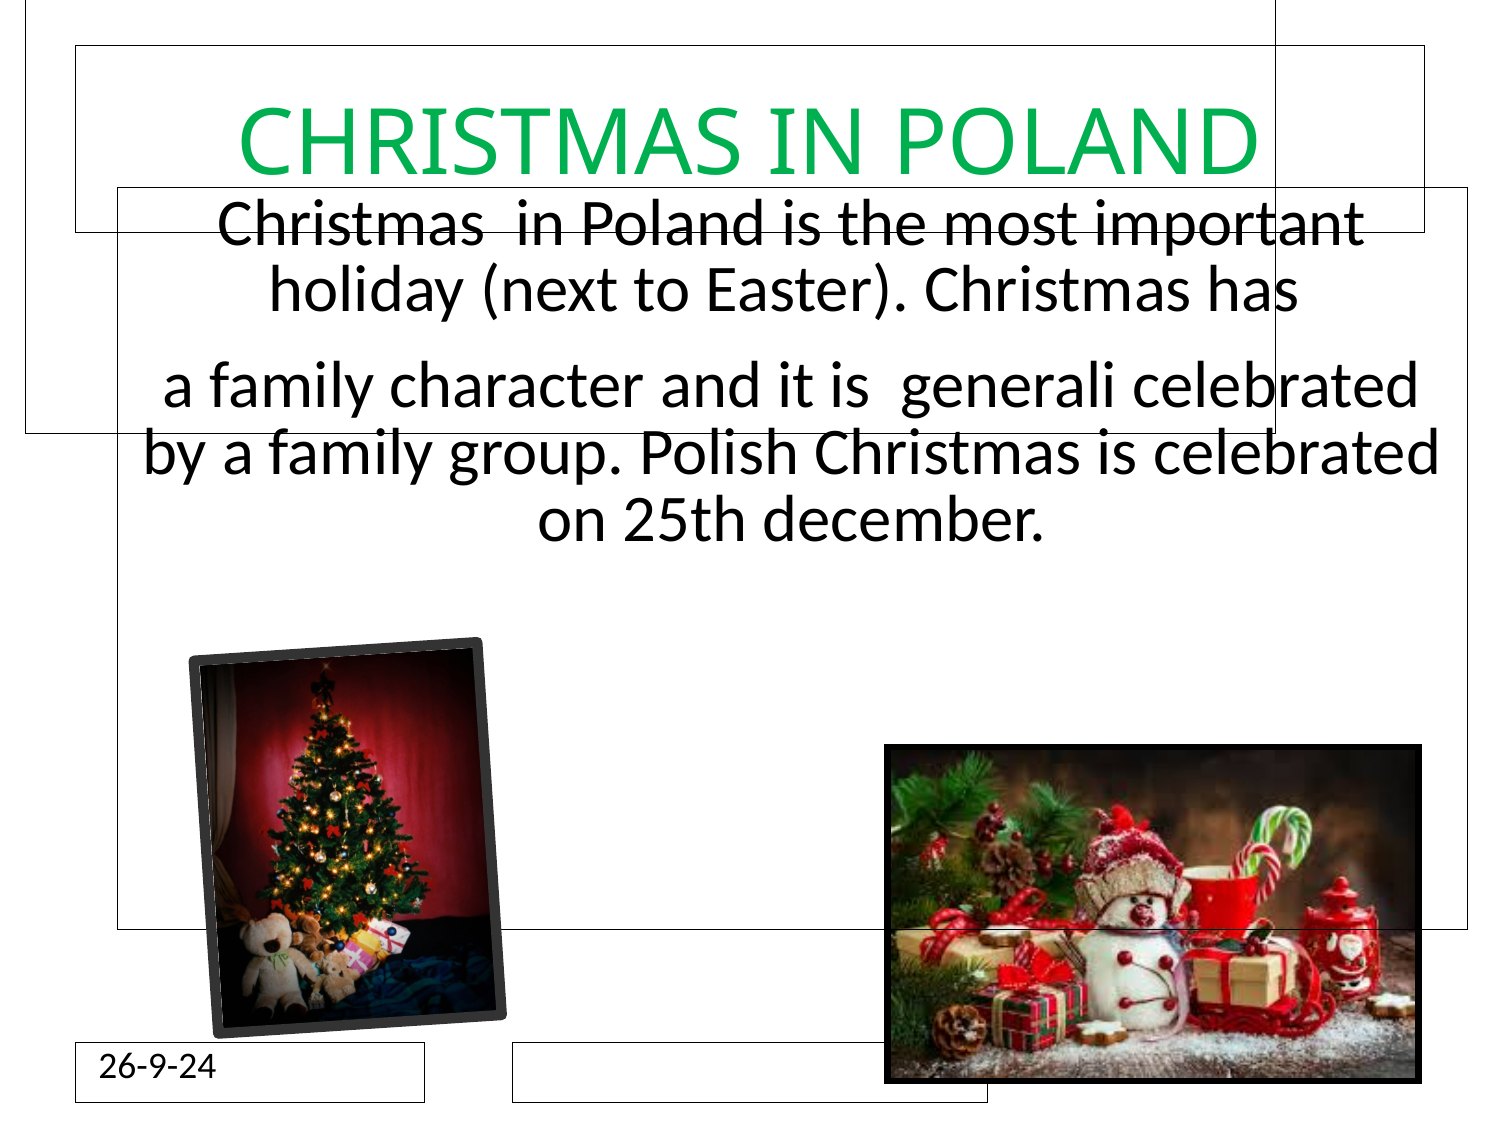

# CHRISTMAS IN POLAND
Christmas in Poland is the most important holiday (next to Easter). Christmas has
a family character and it is generali celebrated by a family group. Polish Christmas is celebrated on 25th december.